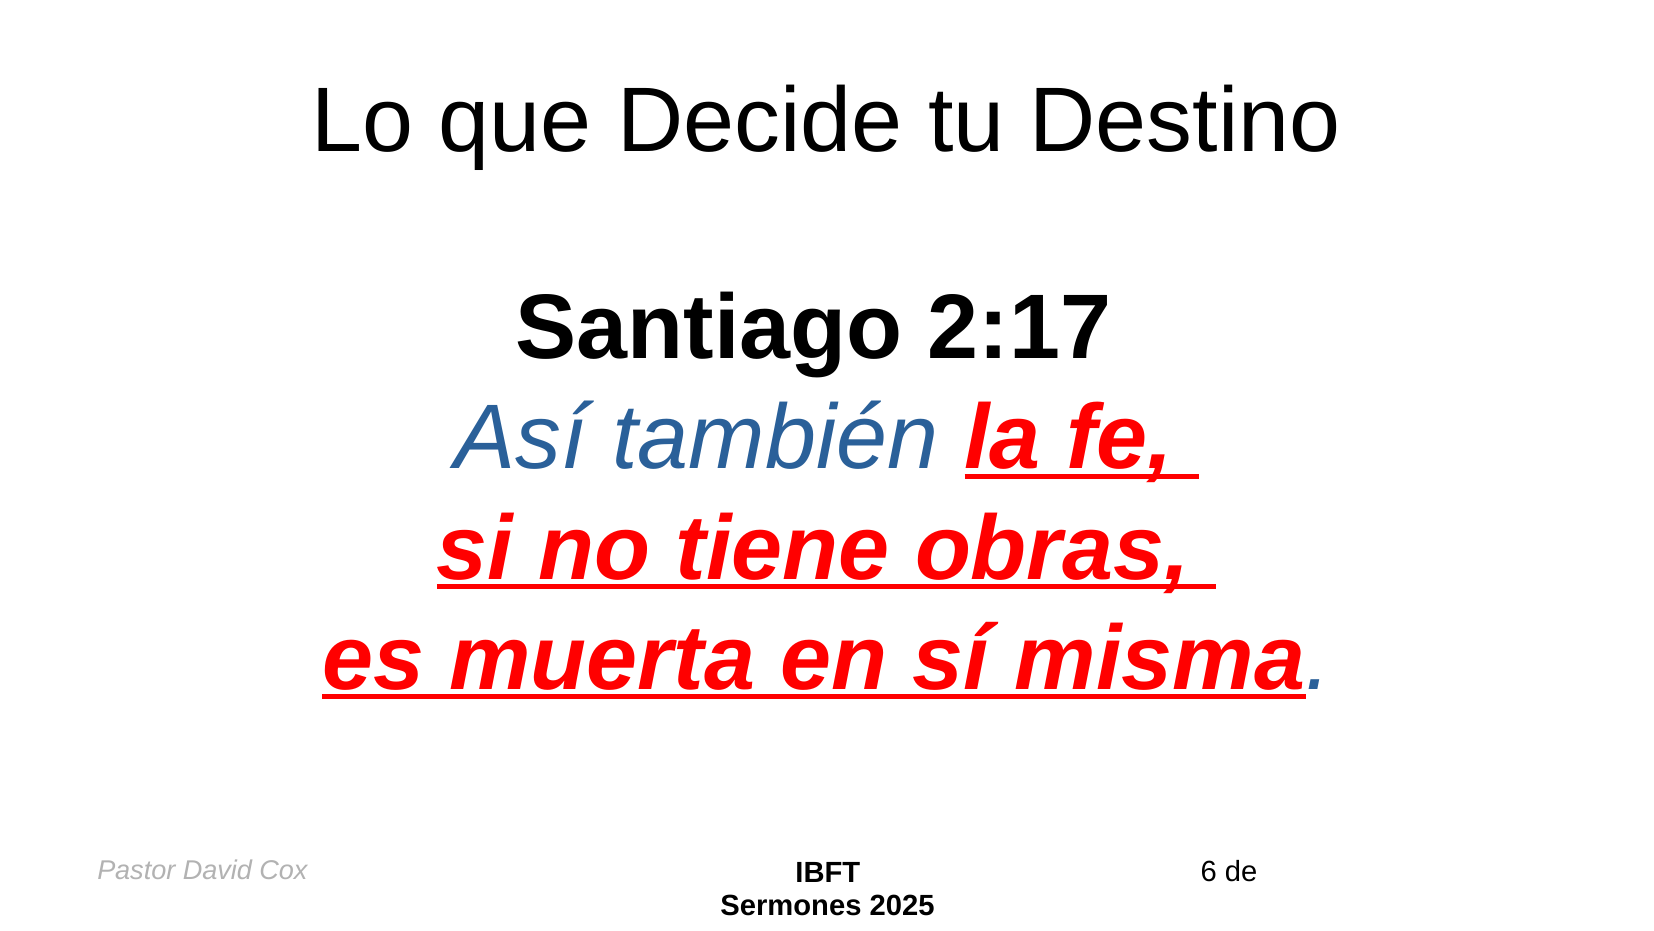

# Lo que Decide tu Destino
Santiago 2:17
Así también la fe,
si no tiene obras,
es muerta en sí misma.